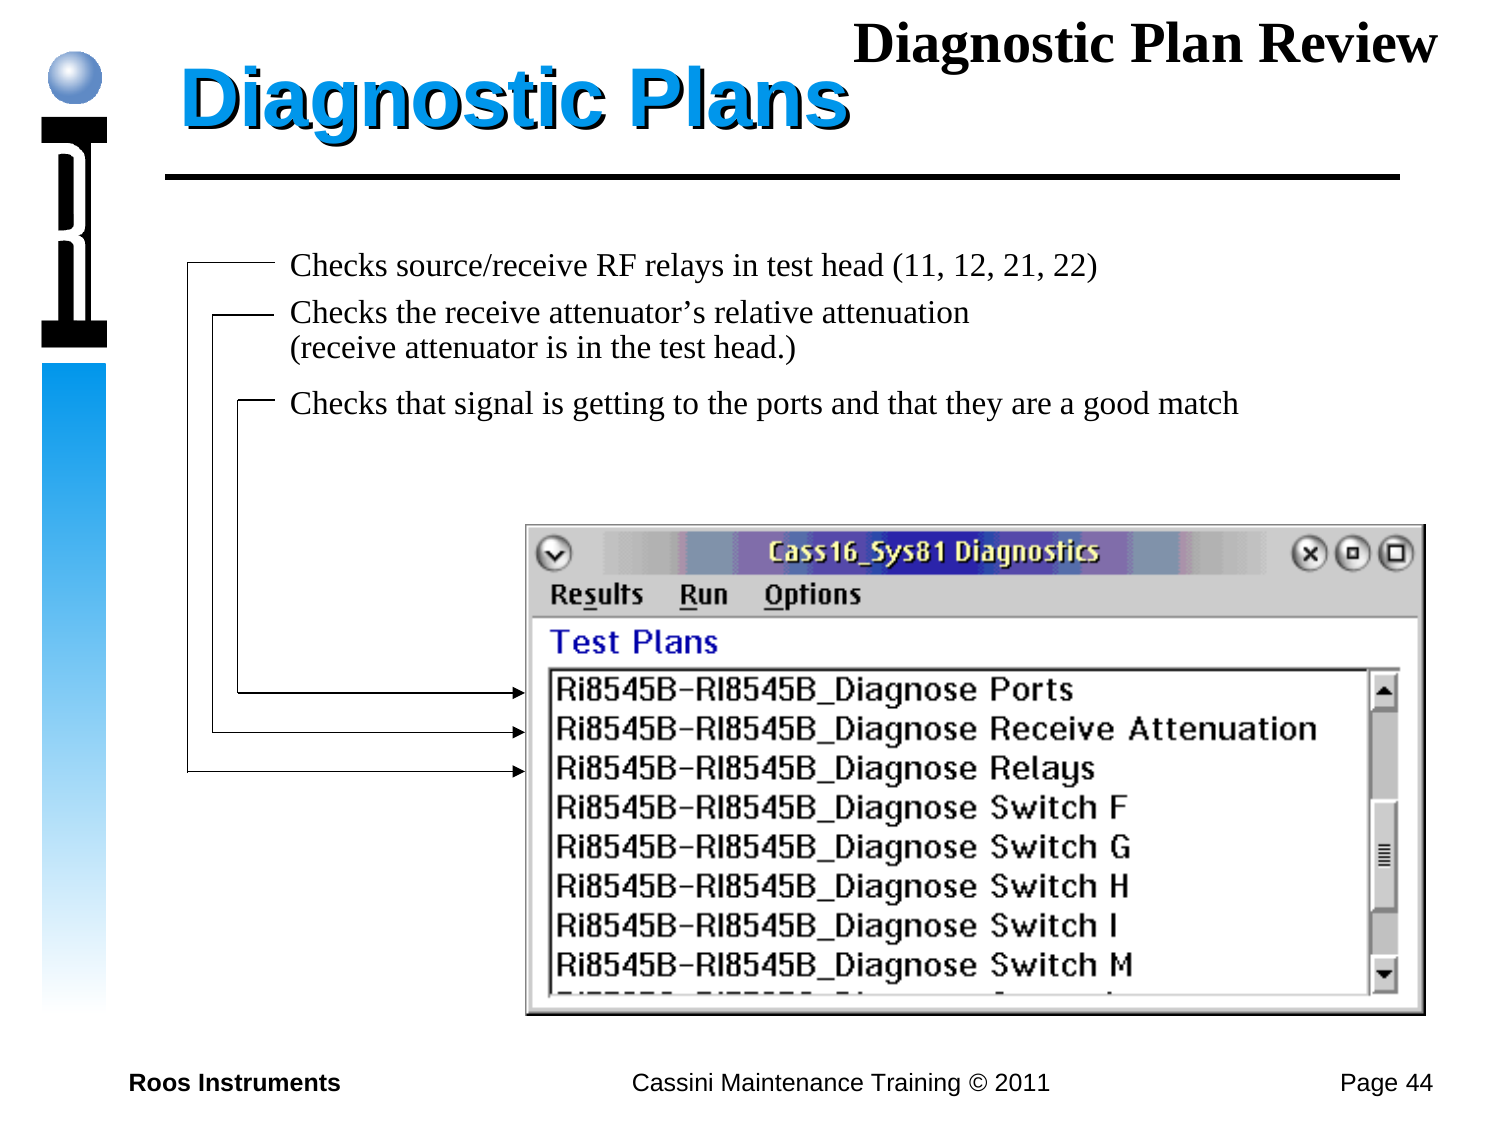

Diagnostic Plan Review
# Diagnostic Plans
Checks source/receive RF relays in test head (11, 12, 21, 22)
Checks the receive attenuator’s relative attenuation
(receive attenuator is in the test head.)
Checks that signal is getting to the ports and that they are a good match